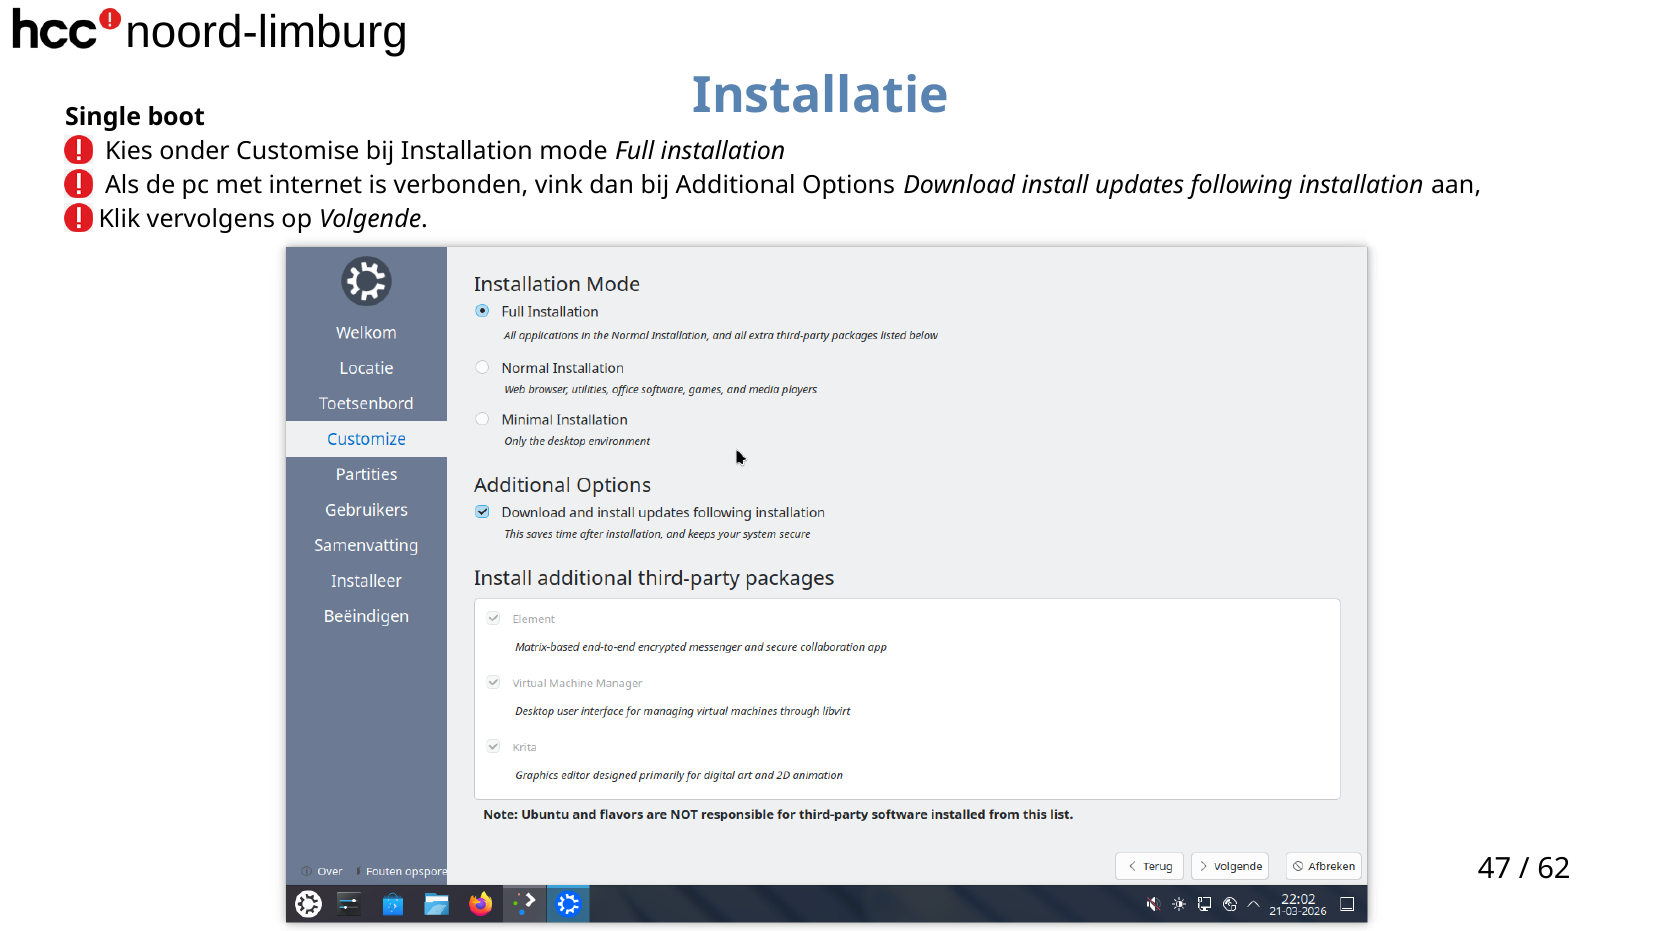

Installatie
# Single boot
 Kies onder Customise bij Installation mode Full installation
 Als de pc met internet is verbonden, vink dan bij Additional Options Download install updates following installation aan,
 Klik vervolgens op Volgende.
47